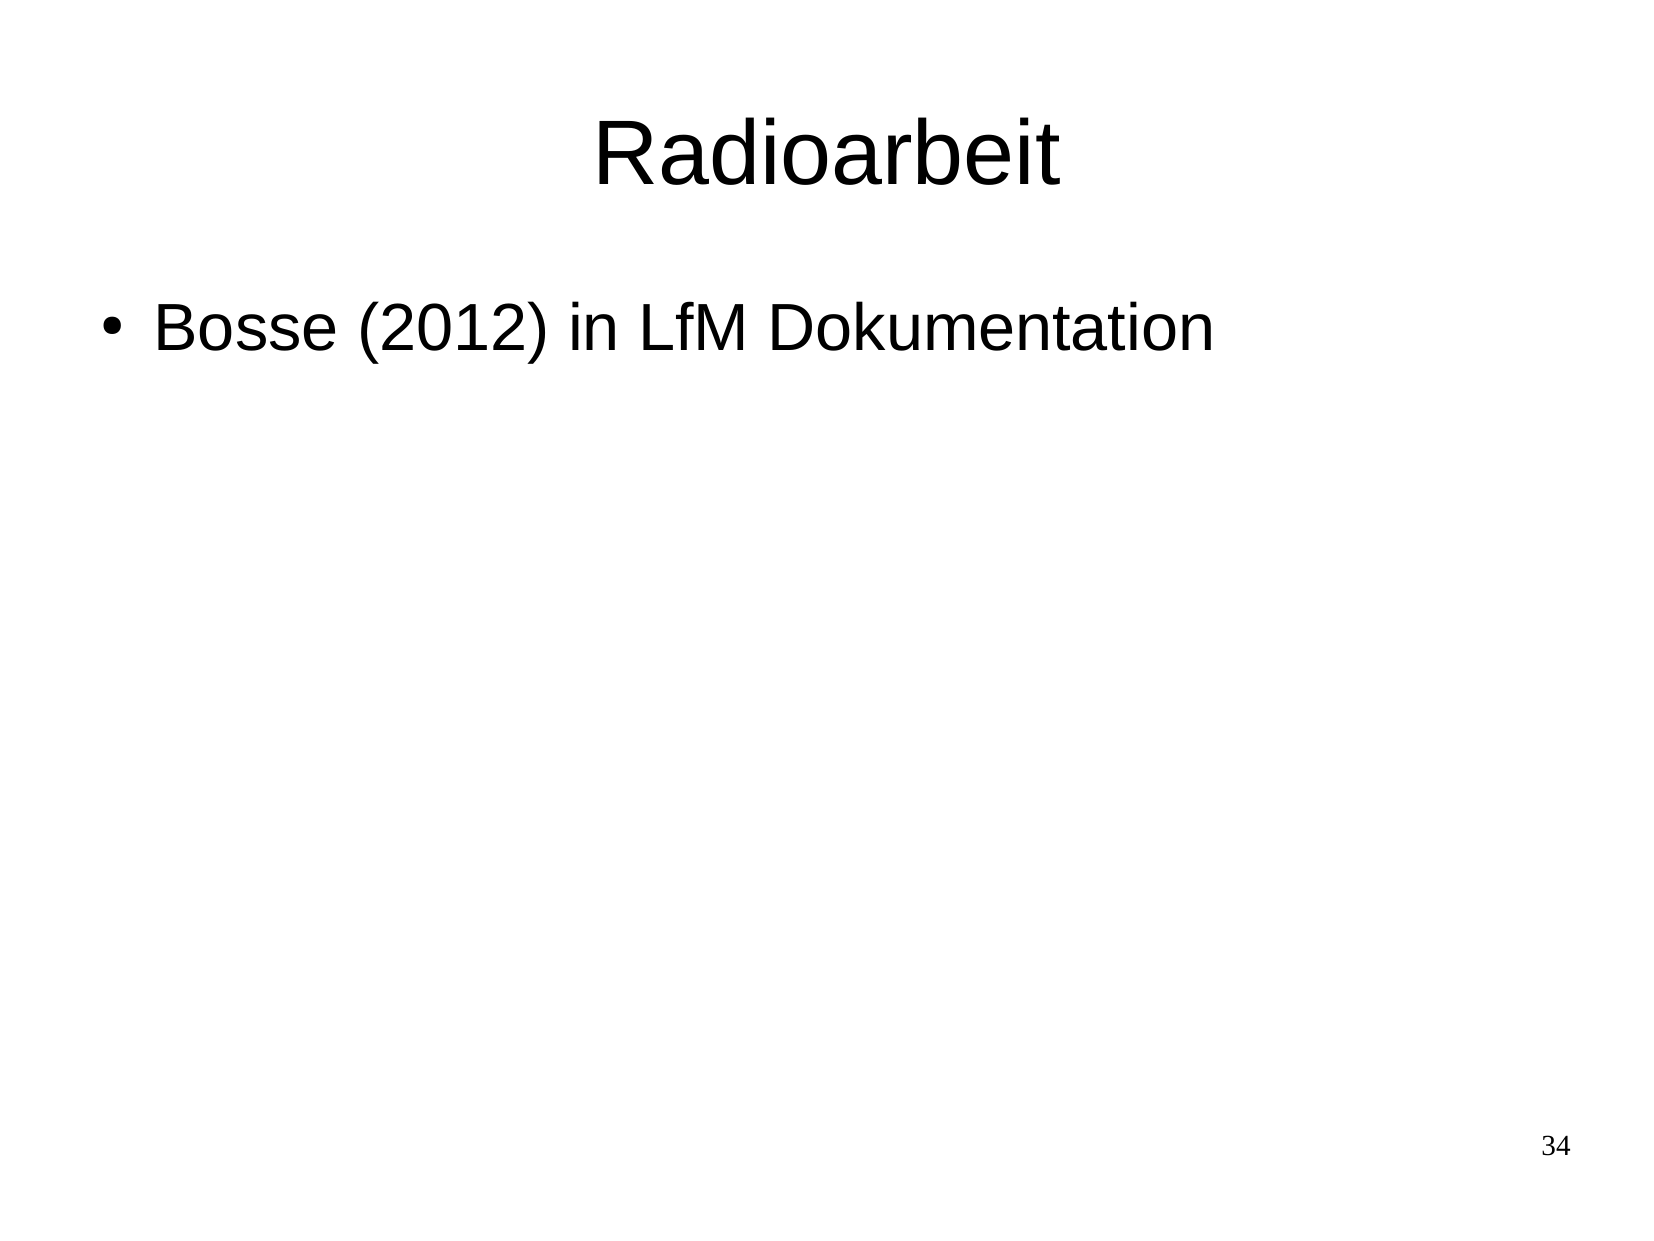

# Radioarbeit
Bosse (2012) in LfM Dokumentation
34